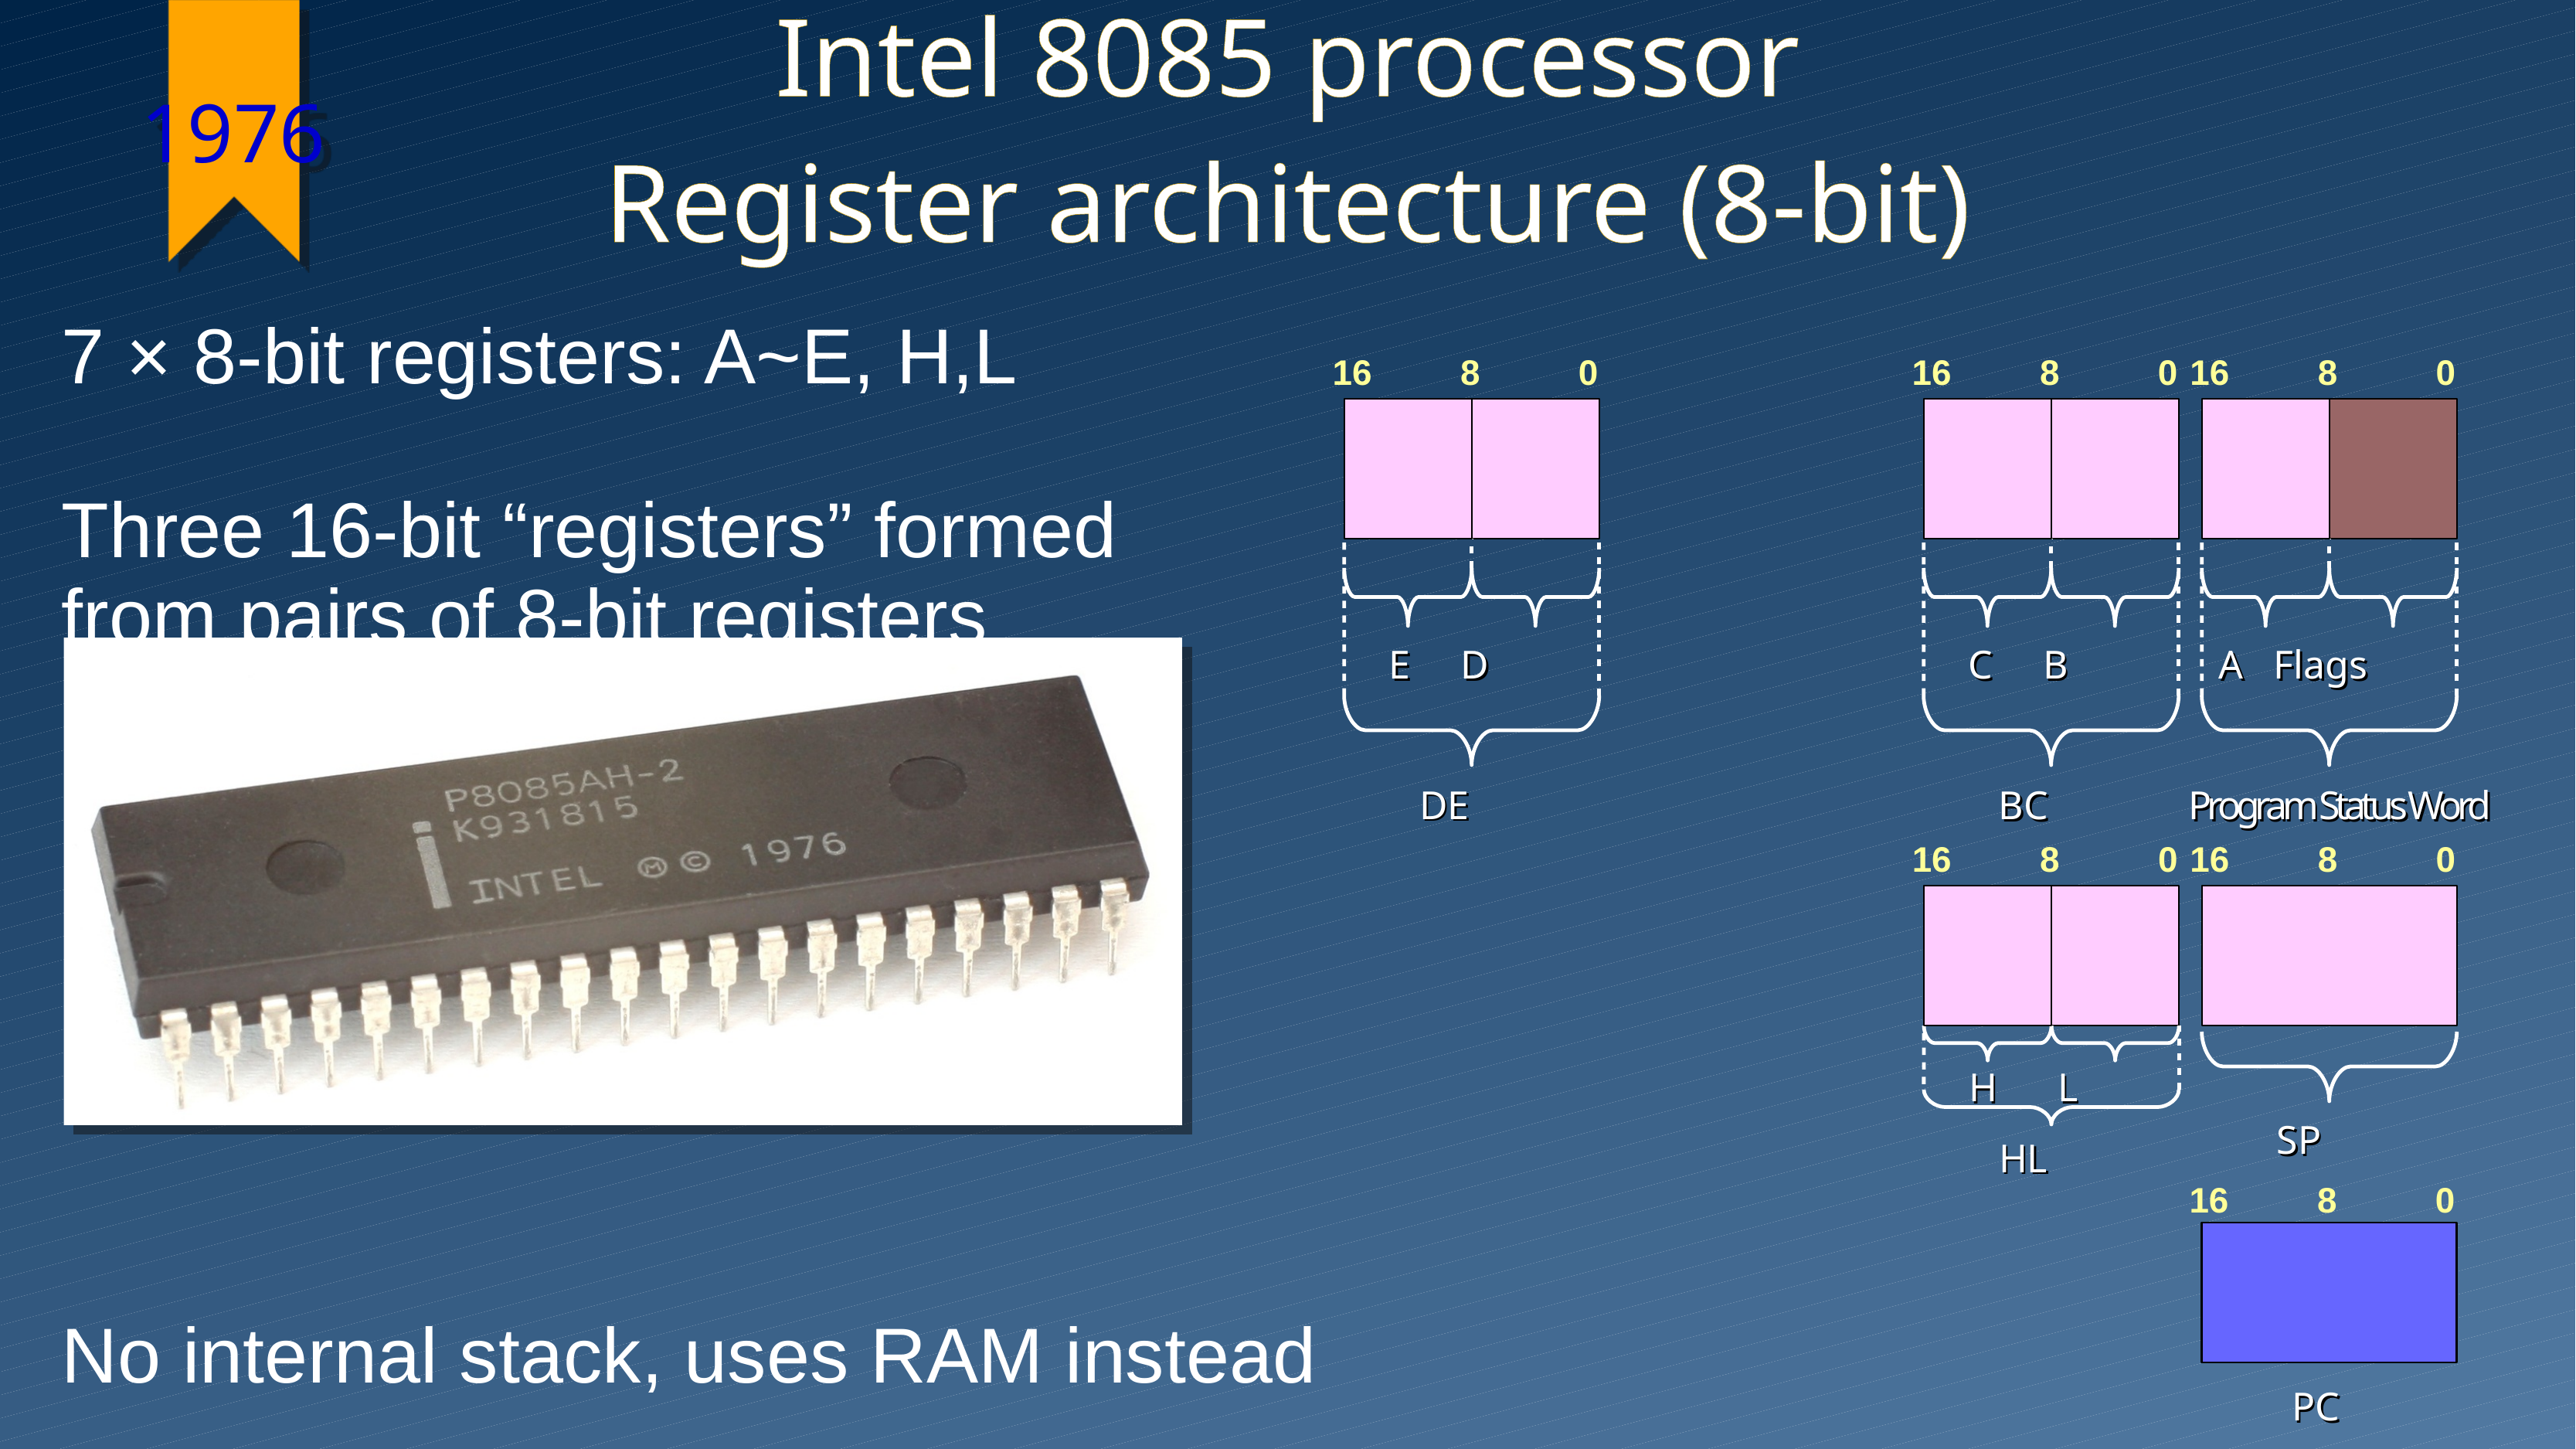

Intel 8085 processor
Register architecture (8-bit)
1976
7 × 8-bit registers: A~E, H,L
Three 16-bit “registers” formed
from pairs of 8-bit registers
No internal stack, uses RAM instead
16 8 0
16 8 0
16 8 0
 E D
 DE
 C B
 BC
# A Flags
 Program Status Word
16 8 0
16 8 0
 H L
 HL
 SP
16 8 0
 PC